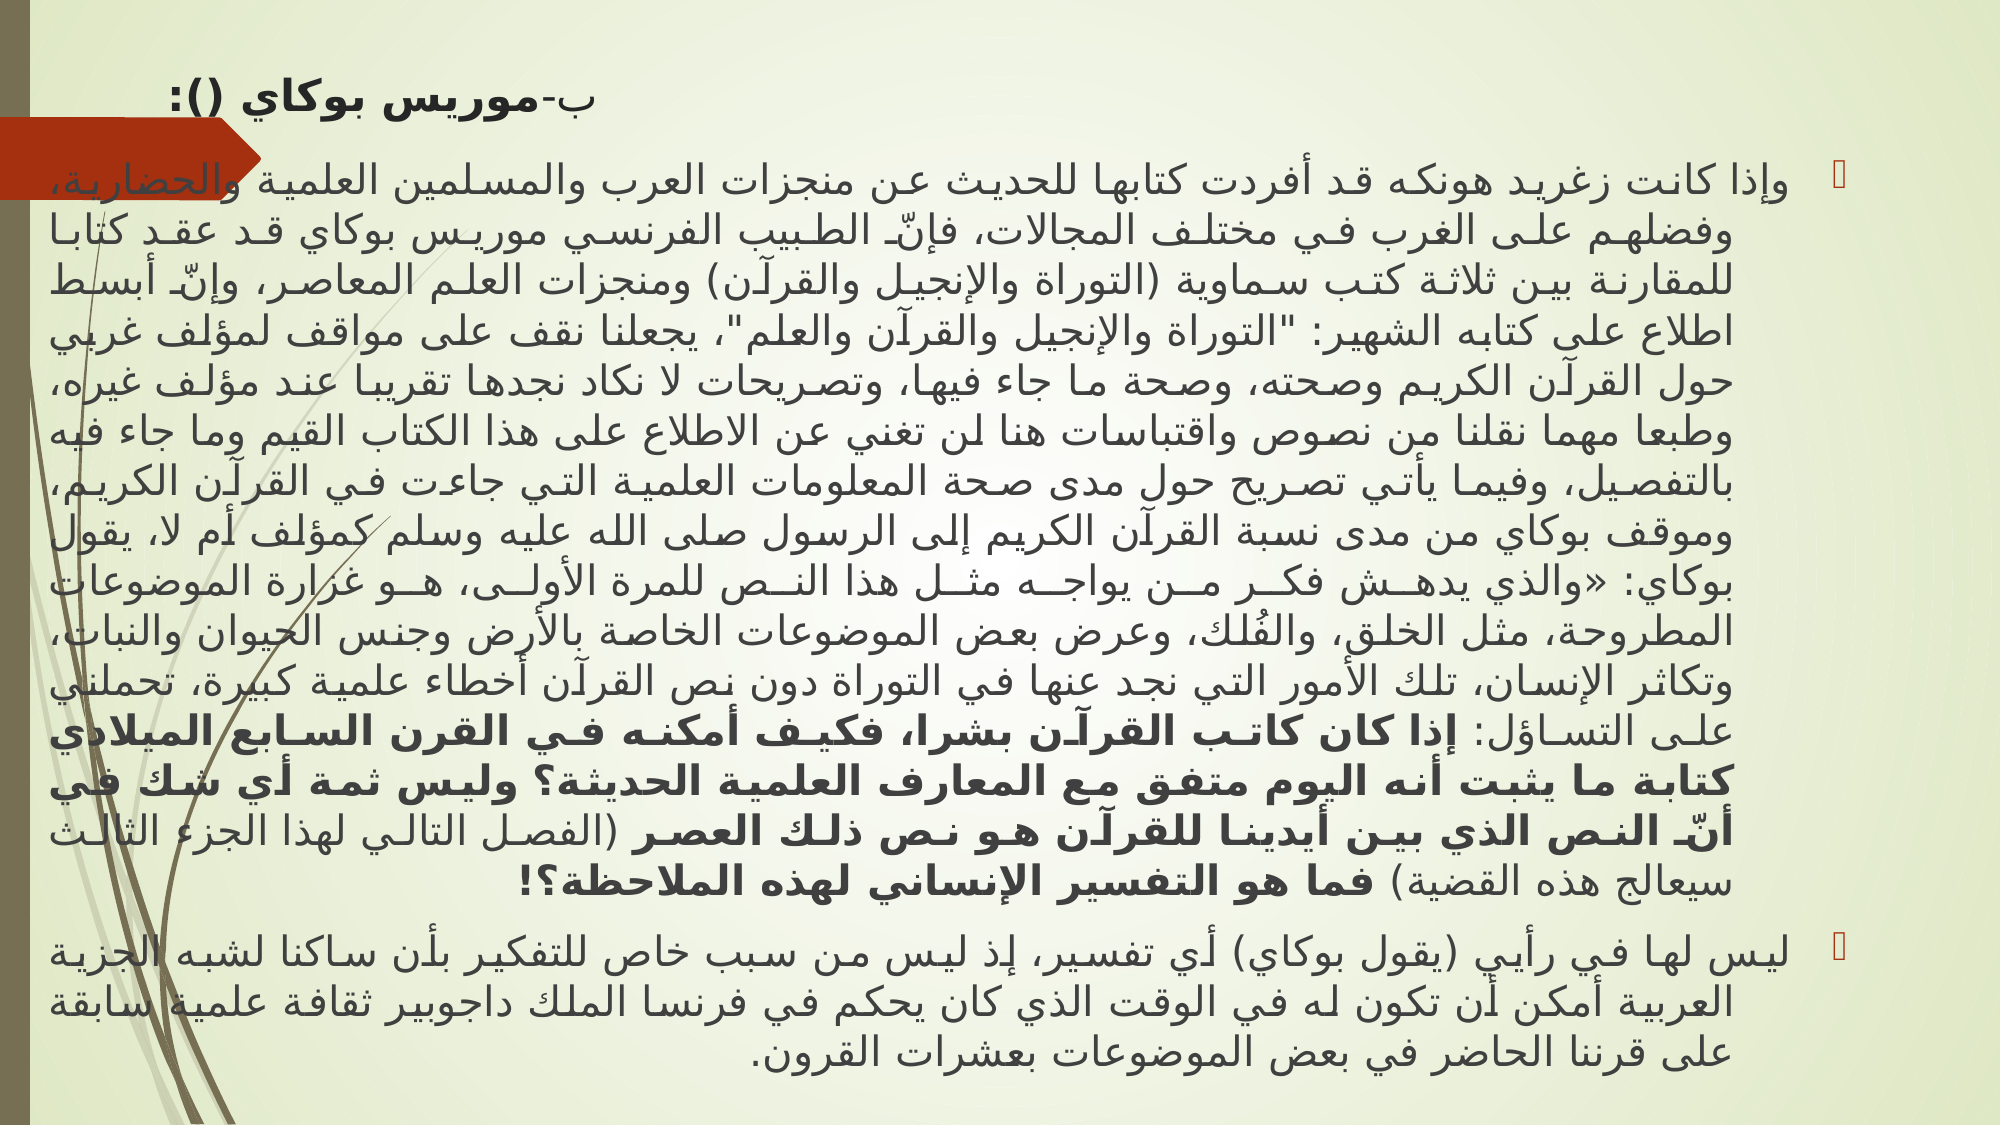

# ب-موريس بوكاي ():
وإذا كانت زغريد هونكه قد أفردت كتابها للحديث عن منجزات العرب والمسلمين العلمية والحضارية، وفضلهم على الغرب في مختلف المجالات، فإنّ الطبيب الفرنسي موريس بوكاي قد عقد كتابا للمقارنة بين ثلاثة كتب سماوية (التوراة والإنجيل والقرآن) ومنجزات العلم المعاصر، وإنّ أبسط اطلاع على كتابه الشهير: "التوراة والإنجيل والقرآن والعلم"، يجعلنا نقف على مواقف لمؤلف غربي حول القرآن الكريم وصحته، وصحة ما جاء فيها، وتصريحات لا نكاد نجدها تقريبا عند مؤلف غيره، وطبعا مهما نقلنا من نصوص واقتباسات هنا لن تغني عن الاطلاع على هذا الكتاب القيم وما جاء فيه بالتفصيل، وفيما يأتي تصريح حول مدى صحة المعلومات العلمية التي جاءت في القرآن الكريم، وموقف بوكاي من مدى نسبة القرآن الكريم إلى الرسول صلى الله عليه وسلم كمؤلف أم لا، يقول بوكاي: «والذي يدهش فكر من يواجه مثل هذا النص للمرة الأولى، هو غزارة الموضوعات المطروحة، مثل الخلق، والفُلك، وعرض بعض الموضوعات الخاصة بالأرض وجنس الحيوان والنبات، وتكاثر الإنسان، تلك الأمور التي نجد عنها في التوراة دون نص القرآن أخطاء علمية كبيرة، تحملني على التساؤل: إذا كان كاتب القرآن بشرا، فكيف أمكنه في القرن السابع الميلادي كتابة ما يثبت أنه اليوم متفق مع المعارف العلمية الحديثة؟ وليس ثمة أي شك في أنّ النص الذي بين أيدينا للقرآن هو نص ذلك العصر (الفصل التالي لهذا الجزء الثالث سيعالج هذه القضية) فما هو التفسير الإنساني لهذه الملاحظة؟!
ليس لها في رأيي (يقول بوكاي) أي تفسير، إذ ليس من سبب خاص للتفكير بأن ساكنا لشبه الجزية العربية أمكن أن تكون له في الوقت الذي كان يحكم في فرنسا الملك داجوبير ثقافة علمية سابقة على قرننا الحاضر في بعض الموضوعات بعشرات القرون.